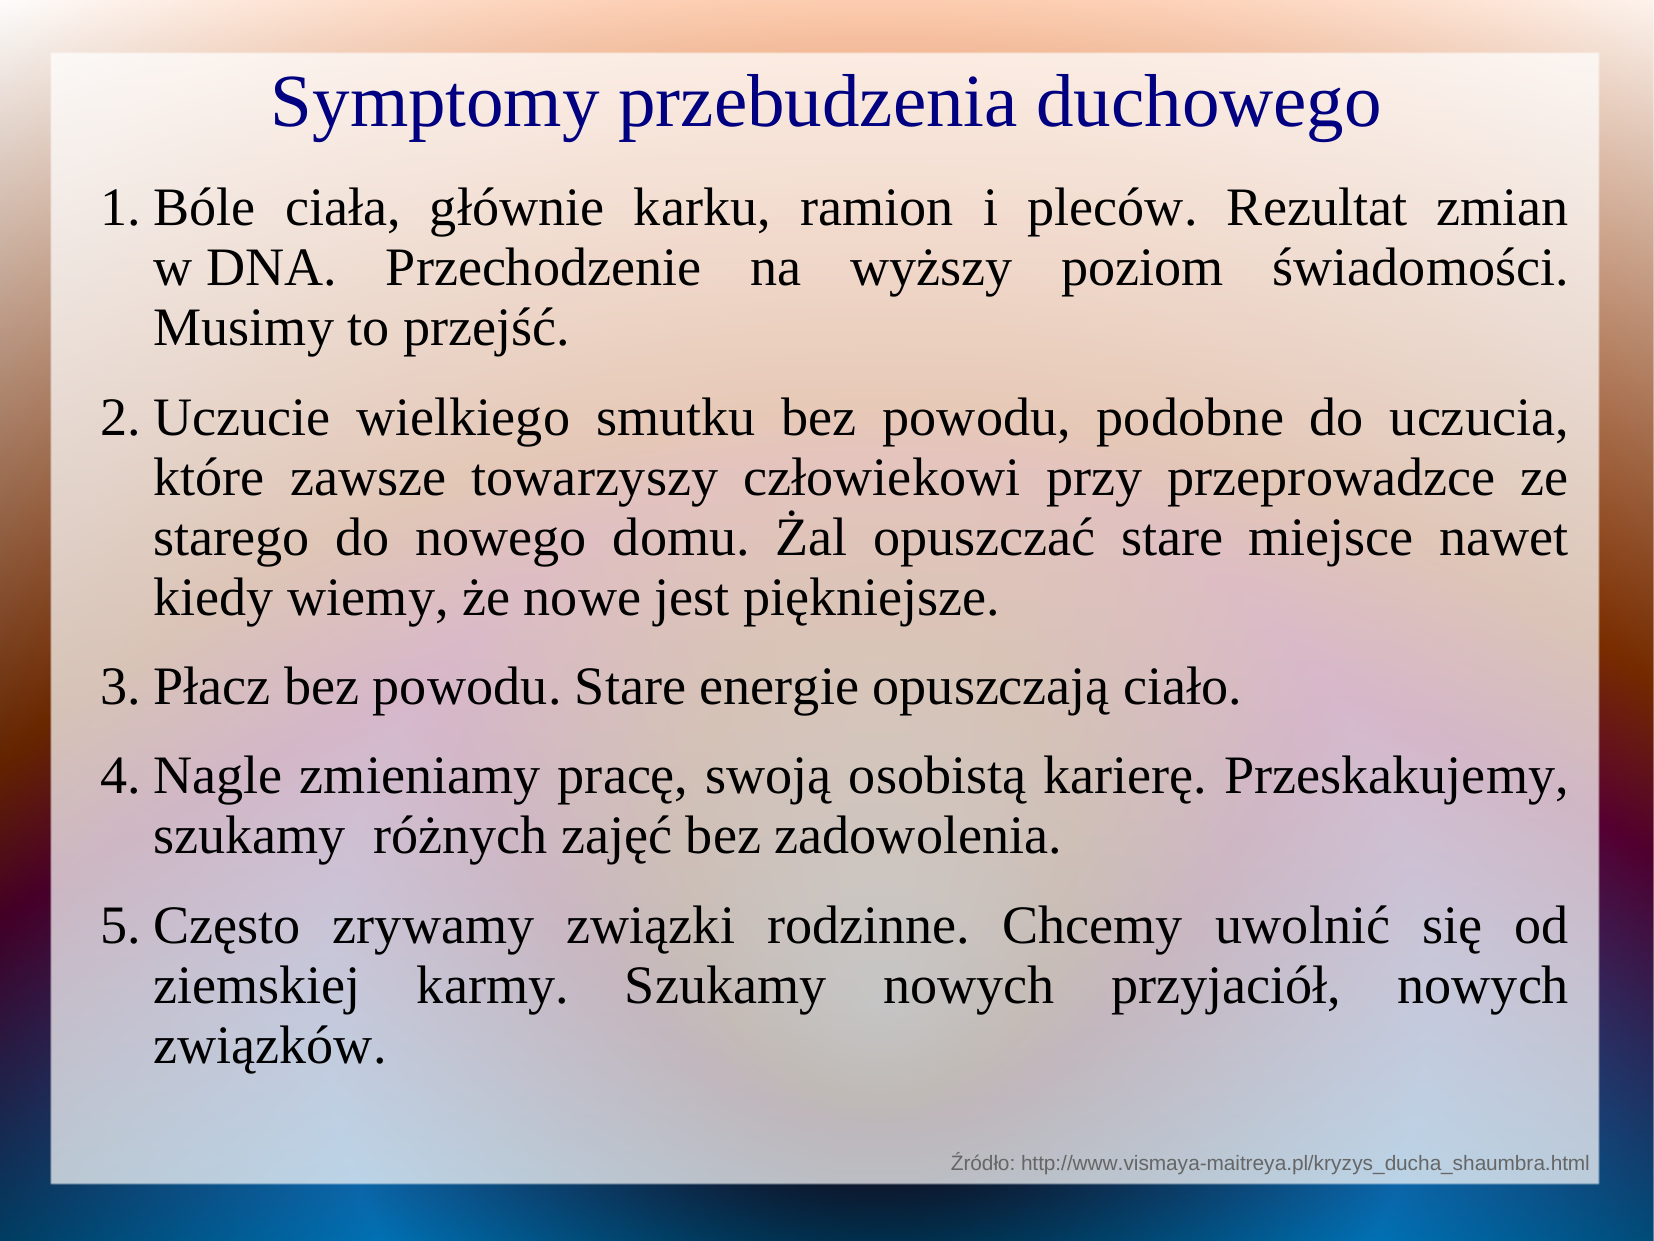

# Symptomy przebudzenia duchowego
Bóle ciała, głównie karku, ramion i pleców. Rezultat zmian w DNA. Przechodzenie na wyższy poziom świadomości. Musimy to przejść.
Uczucie wielkiego smutku bez powodu, podobne do uczucia, które zawsze towarzyszy człowiekowi przy przeprowadzce ze starego do nowego domu. Żal opuszczać stare miejsce nawet kiedy wiemy, że nowe jest piękniejsze.
Płacz bez powodu. Stare energie opuszczają ciało.
Nagle zmieniamy pracę, swoją osobistą karierę. Przeskakujemy, szukamy różnych zajęć bez zadowolenia.
Często zrywamy związki rodzinne. Chcemy uwolnić się od ziemskiej karmy. Szukamy nowych przyjaciół, nowych związków.
Źródło: http://www.vismaya-maitreya.pl/kryzys_ducha_shaumbra.html